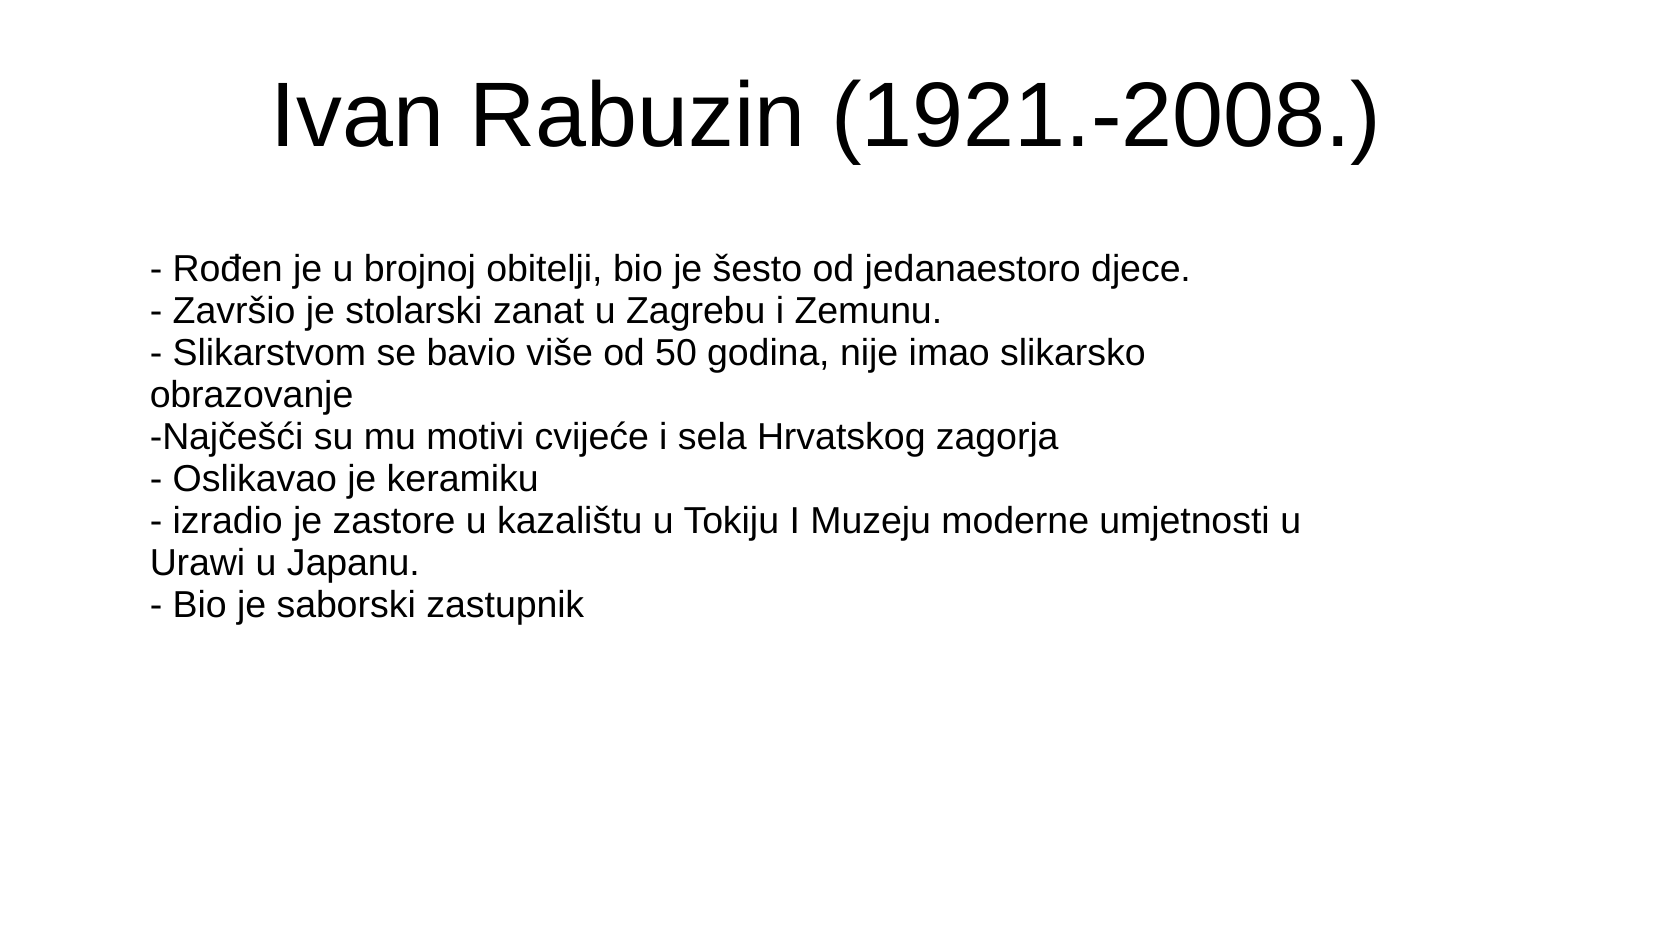

# Ivan Rabuzin (1921.-2008.)
- Rođen je u brojnoj obitelji, bio je šesto od jedanaestoro djece.
- Završio je stolarski zanat u Zagrebu i Zemunu.
- Slikarstvom se bavio više od 50 godina, nije imao slikarsko obrazovanje
-Najčešći su mu motivi cvijeće i sela Hrvatskog zagorja
- Oslikavao je keramiku
- izradio je zastore u kazalištu u Tokiju I Muzeju moderne umjetnosti u Urawi u Japanu.
- Bio je saborski zastupnik